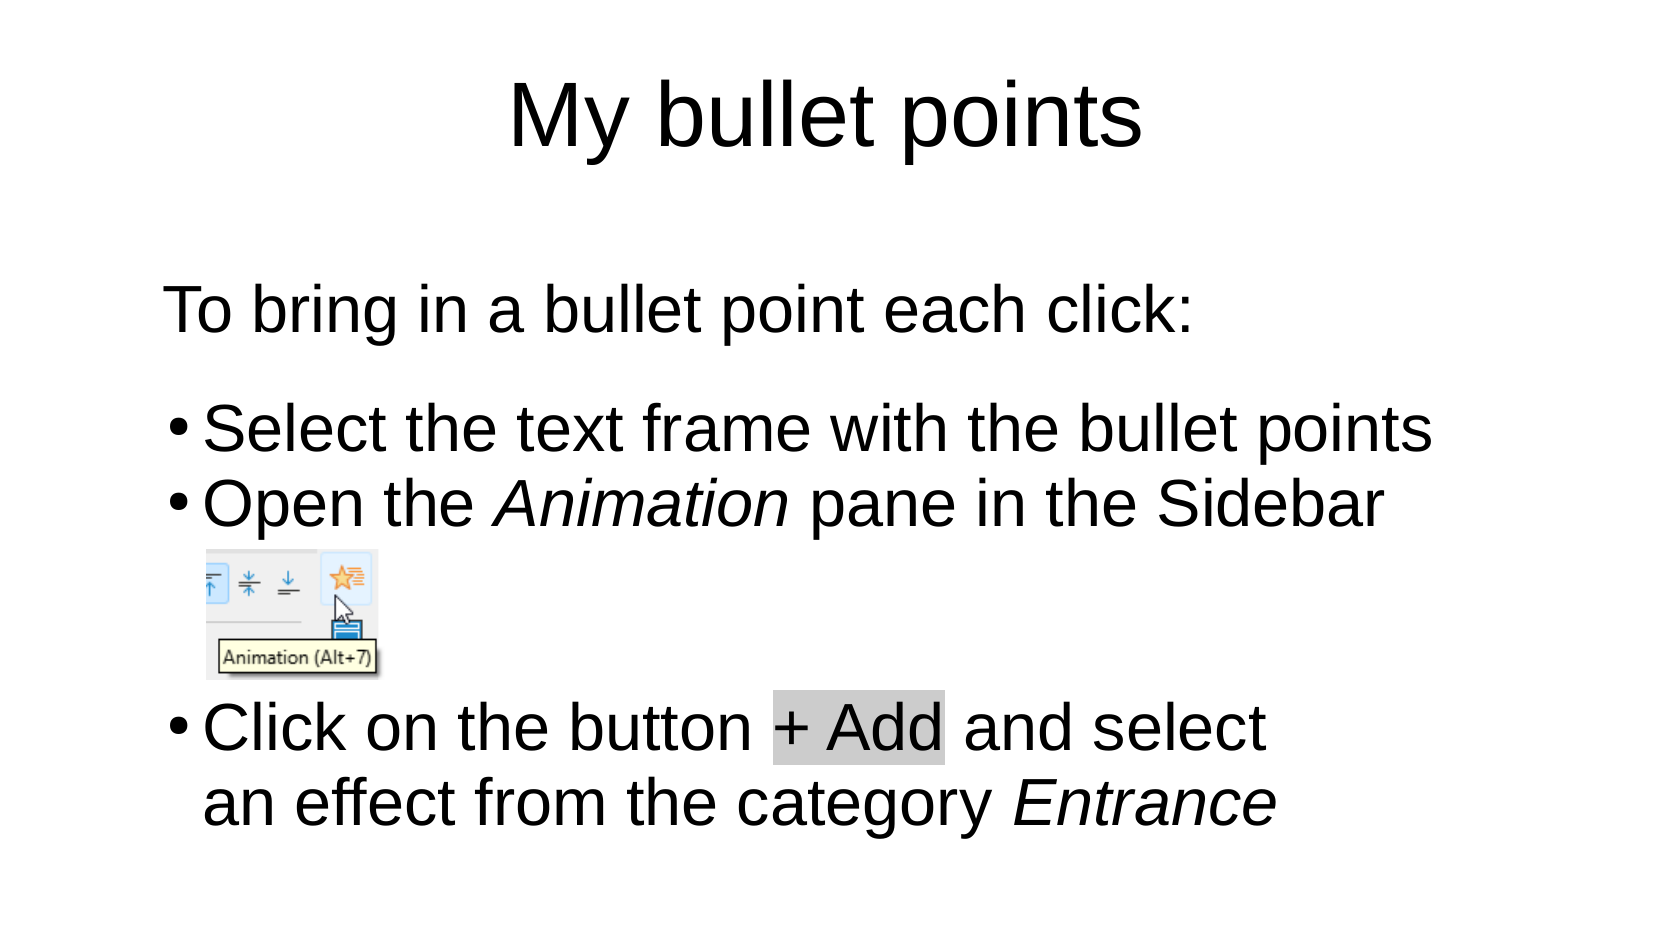

# My bullet points
To bring in a bullet point each click:
Select the text frame with the bullet points
Open the Animation pane in the Sidebar
Click on the button + Add and select
an effect from the category Entrance